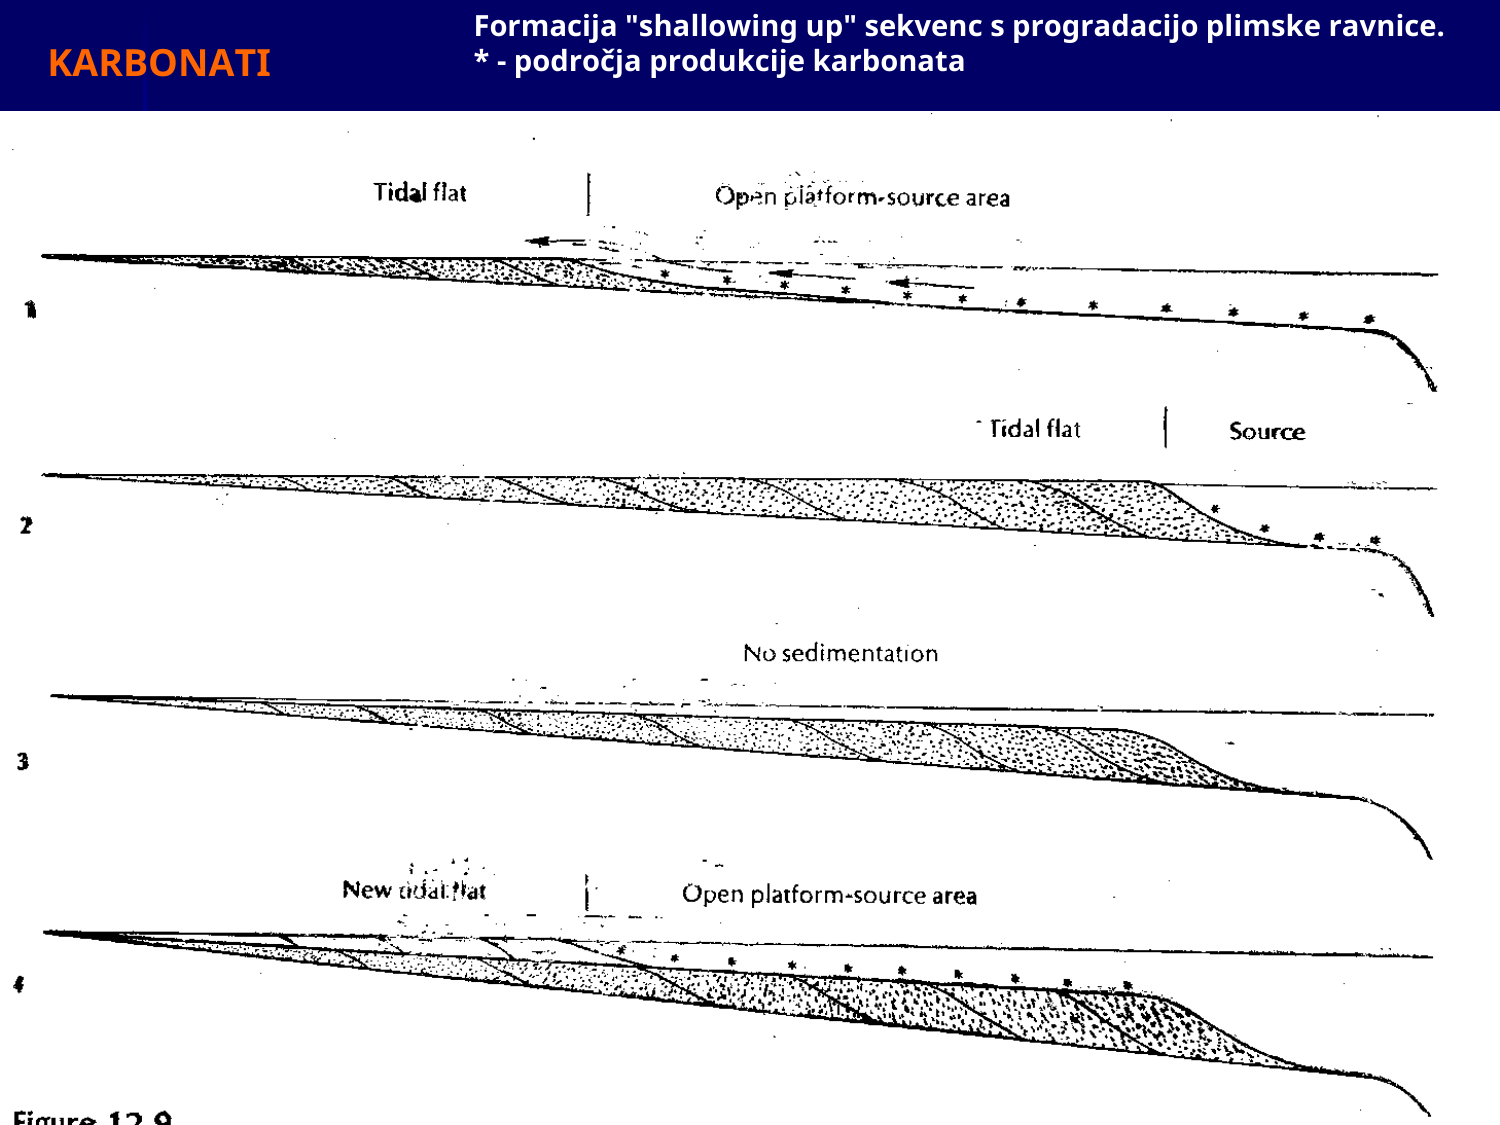

Formacija "shallowing up" sekvenc s progradacijo plimske ravnice.
* - področja produkcije karbonata
KARBONATI